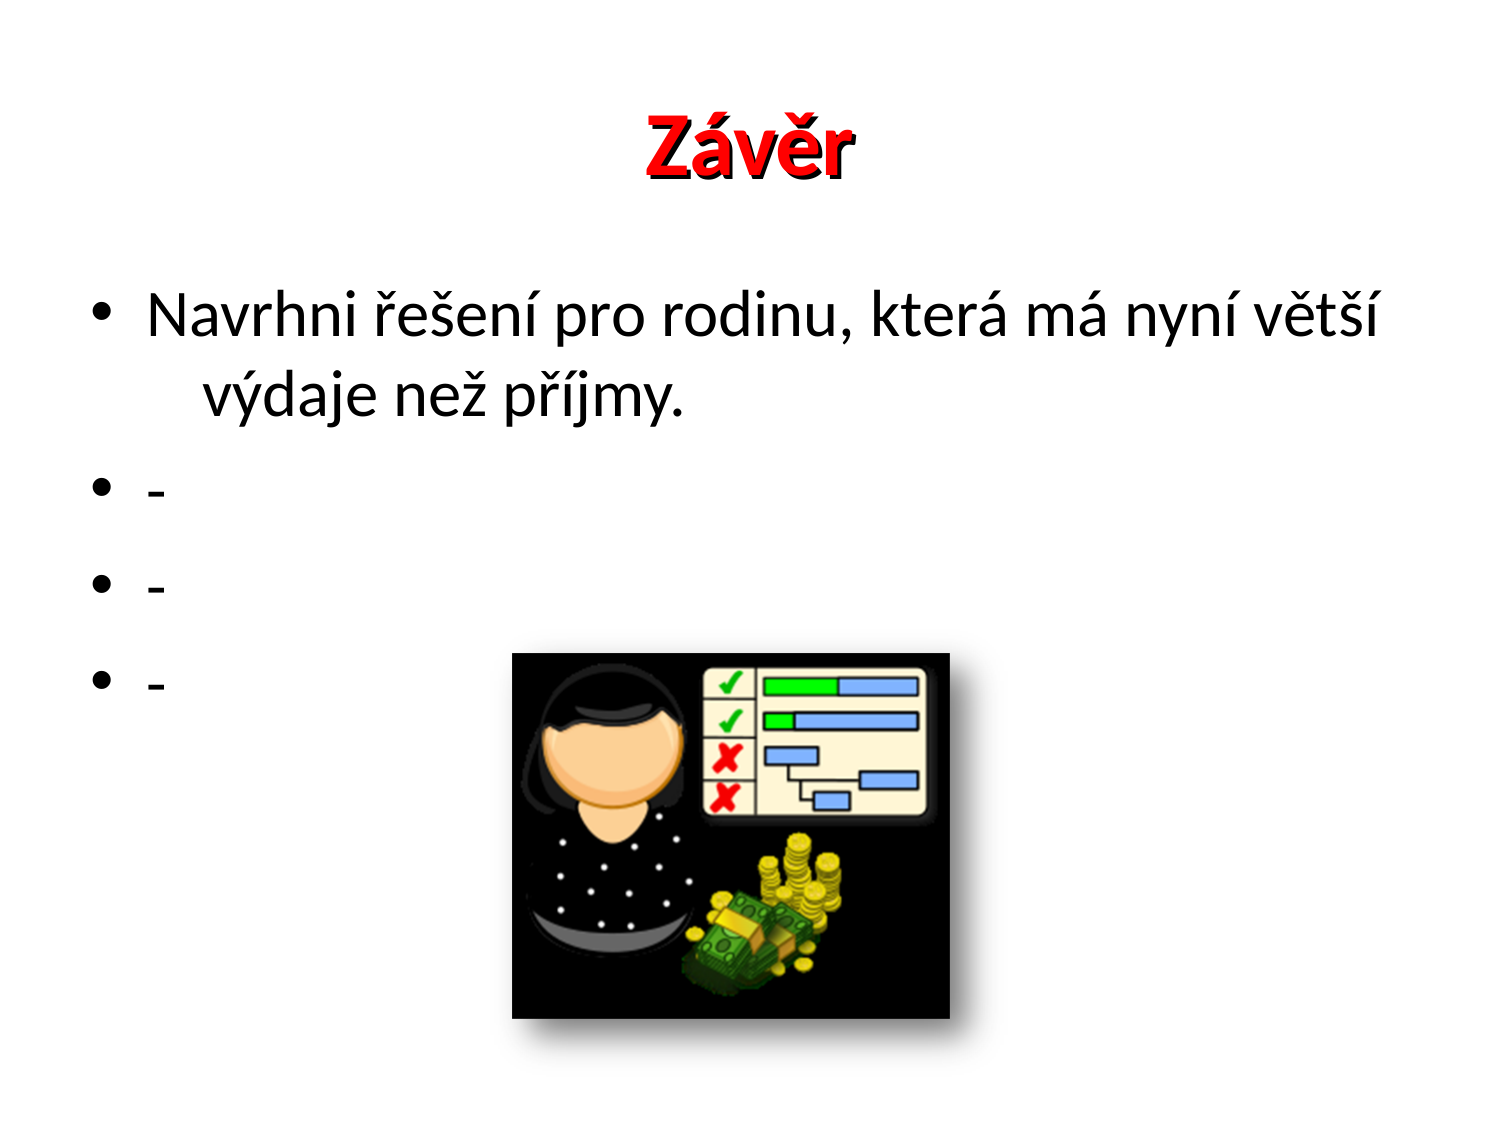

# Závěr
Navrhni řešení pro rodinu, která má nyní větší výdaje než příjmy.
-
-
-